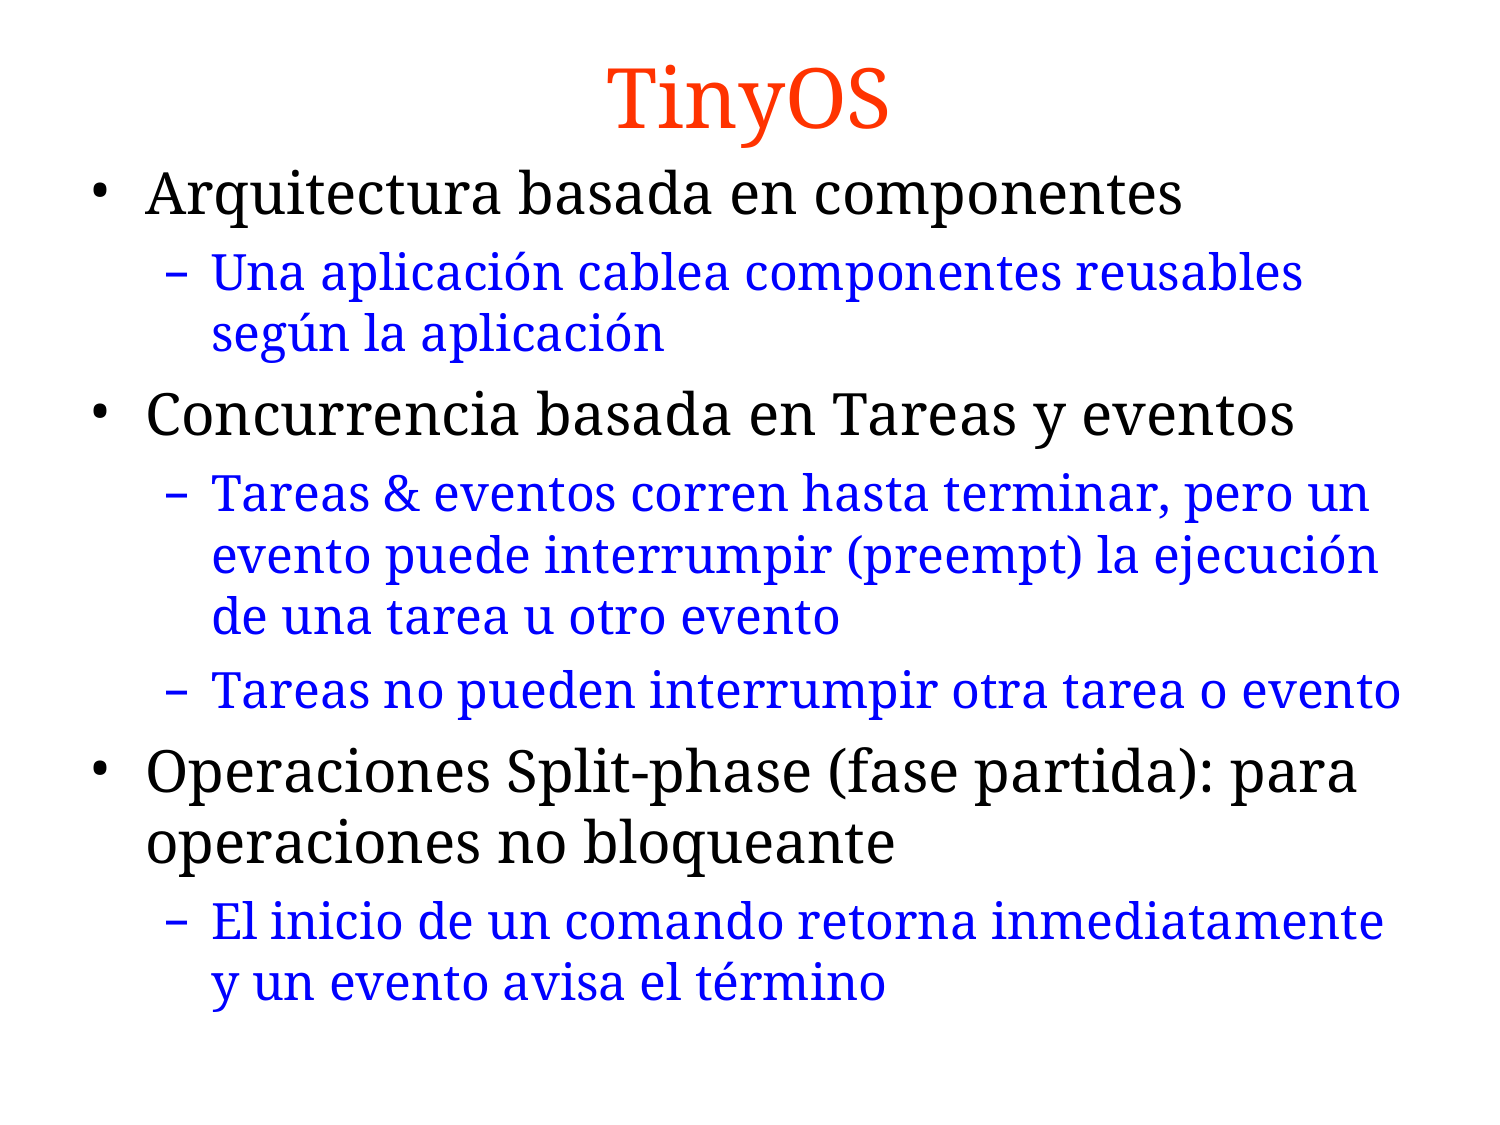

# TinyOS
Arquitectura basada en componentes
Una aplicación cablea componentes reusables según la aplicación
Concurrencia basada en Tareas y eventos
Tareas & eventos corren hasta terminar, pero un evento puede interrumpir (preempt) la ejecución de una tarea u otro evento
Tareas no pueden interrumpir otra tarea o evento
Operaciones Split-phase (fase partida): para operaciones no bloqueante
El inicio de un comando retorna inmediatamente y un evento avisa el término